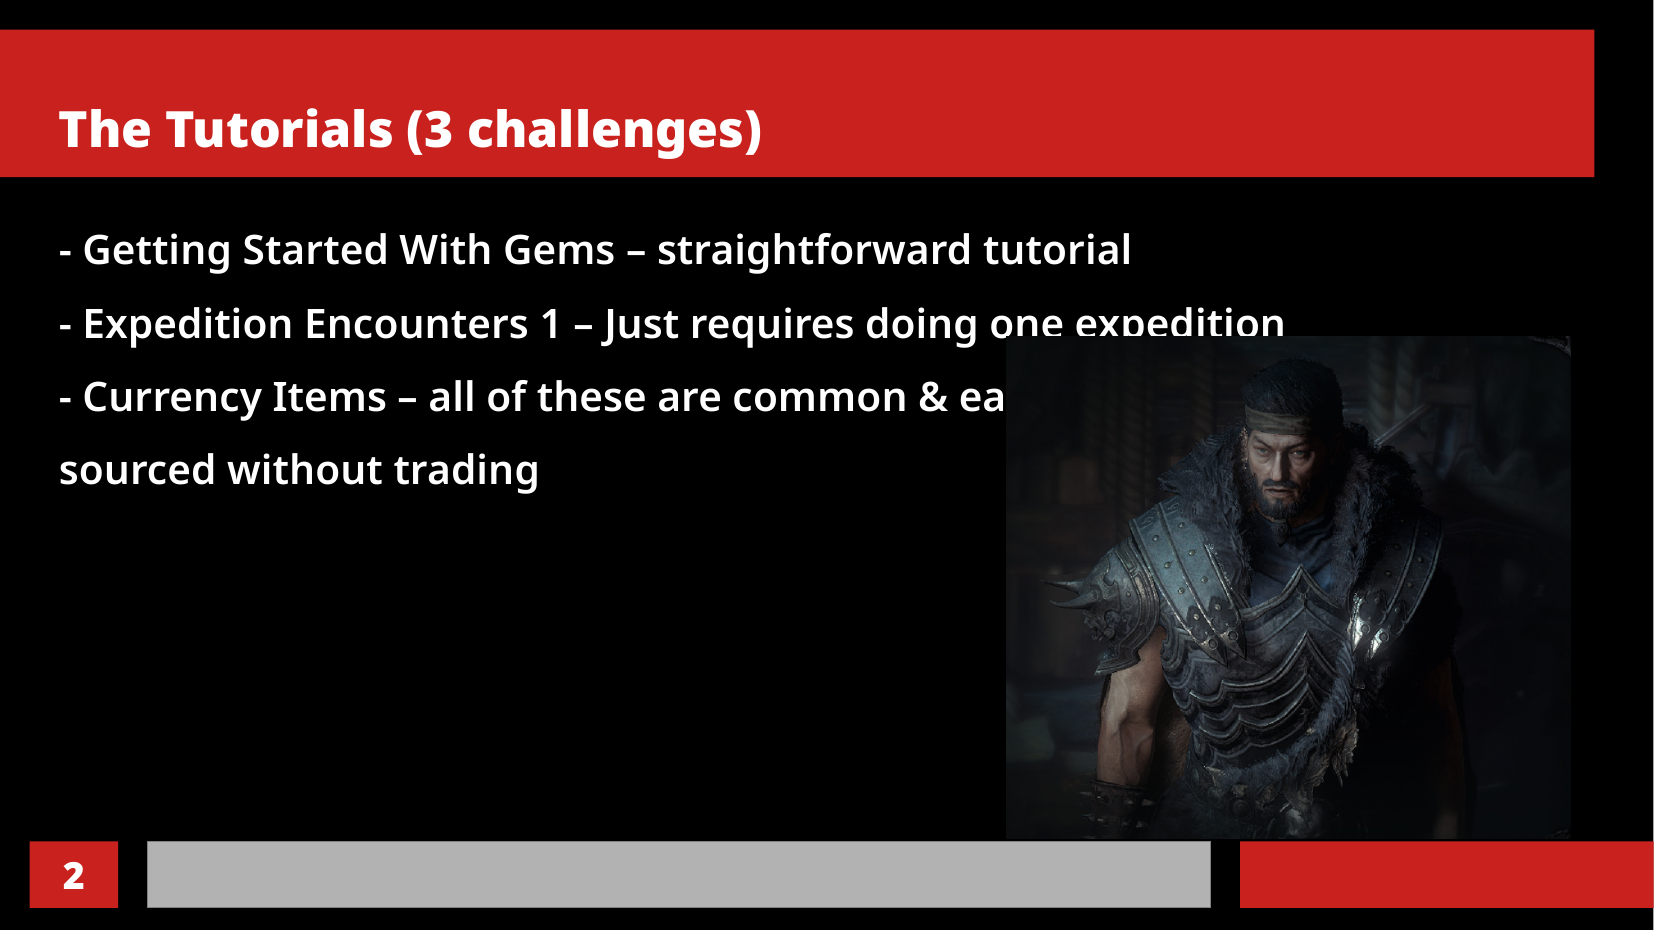

# The Tutorials (3 challenges)
- Getting Started With Gems – straightforward tutorial
- Expedition Encounters 1 – Just requires doing one expedition
- Currency Items – all of these are common & easily
sourced without trading
2